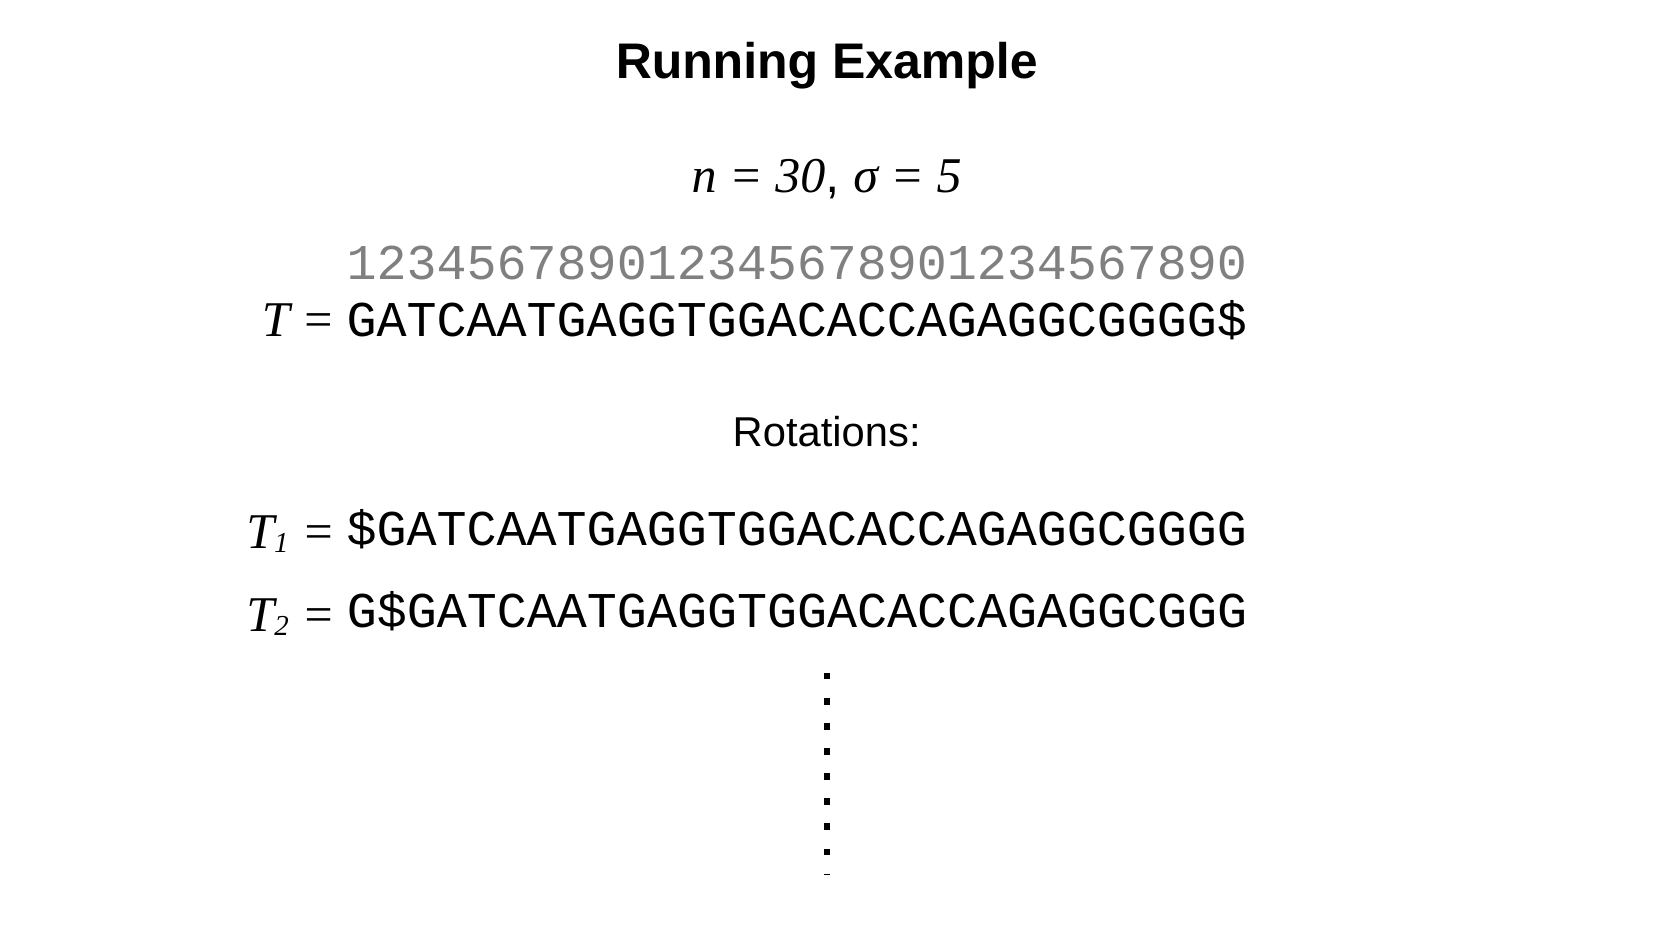

Running Example
n = 30, σ = 5
123456789012345678901234567890
GATCAATGAGGTGGACACCAGAGGCGGGG$
T =
Rotations:
$GATCAATGAGGTGGACACCAGAGGCGGGG
T1 =
G$GATCAATGAGGTGGACACCAGAGGCGGG
T2 =